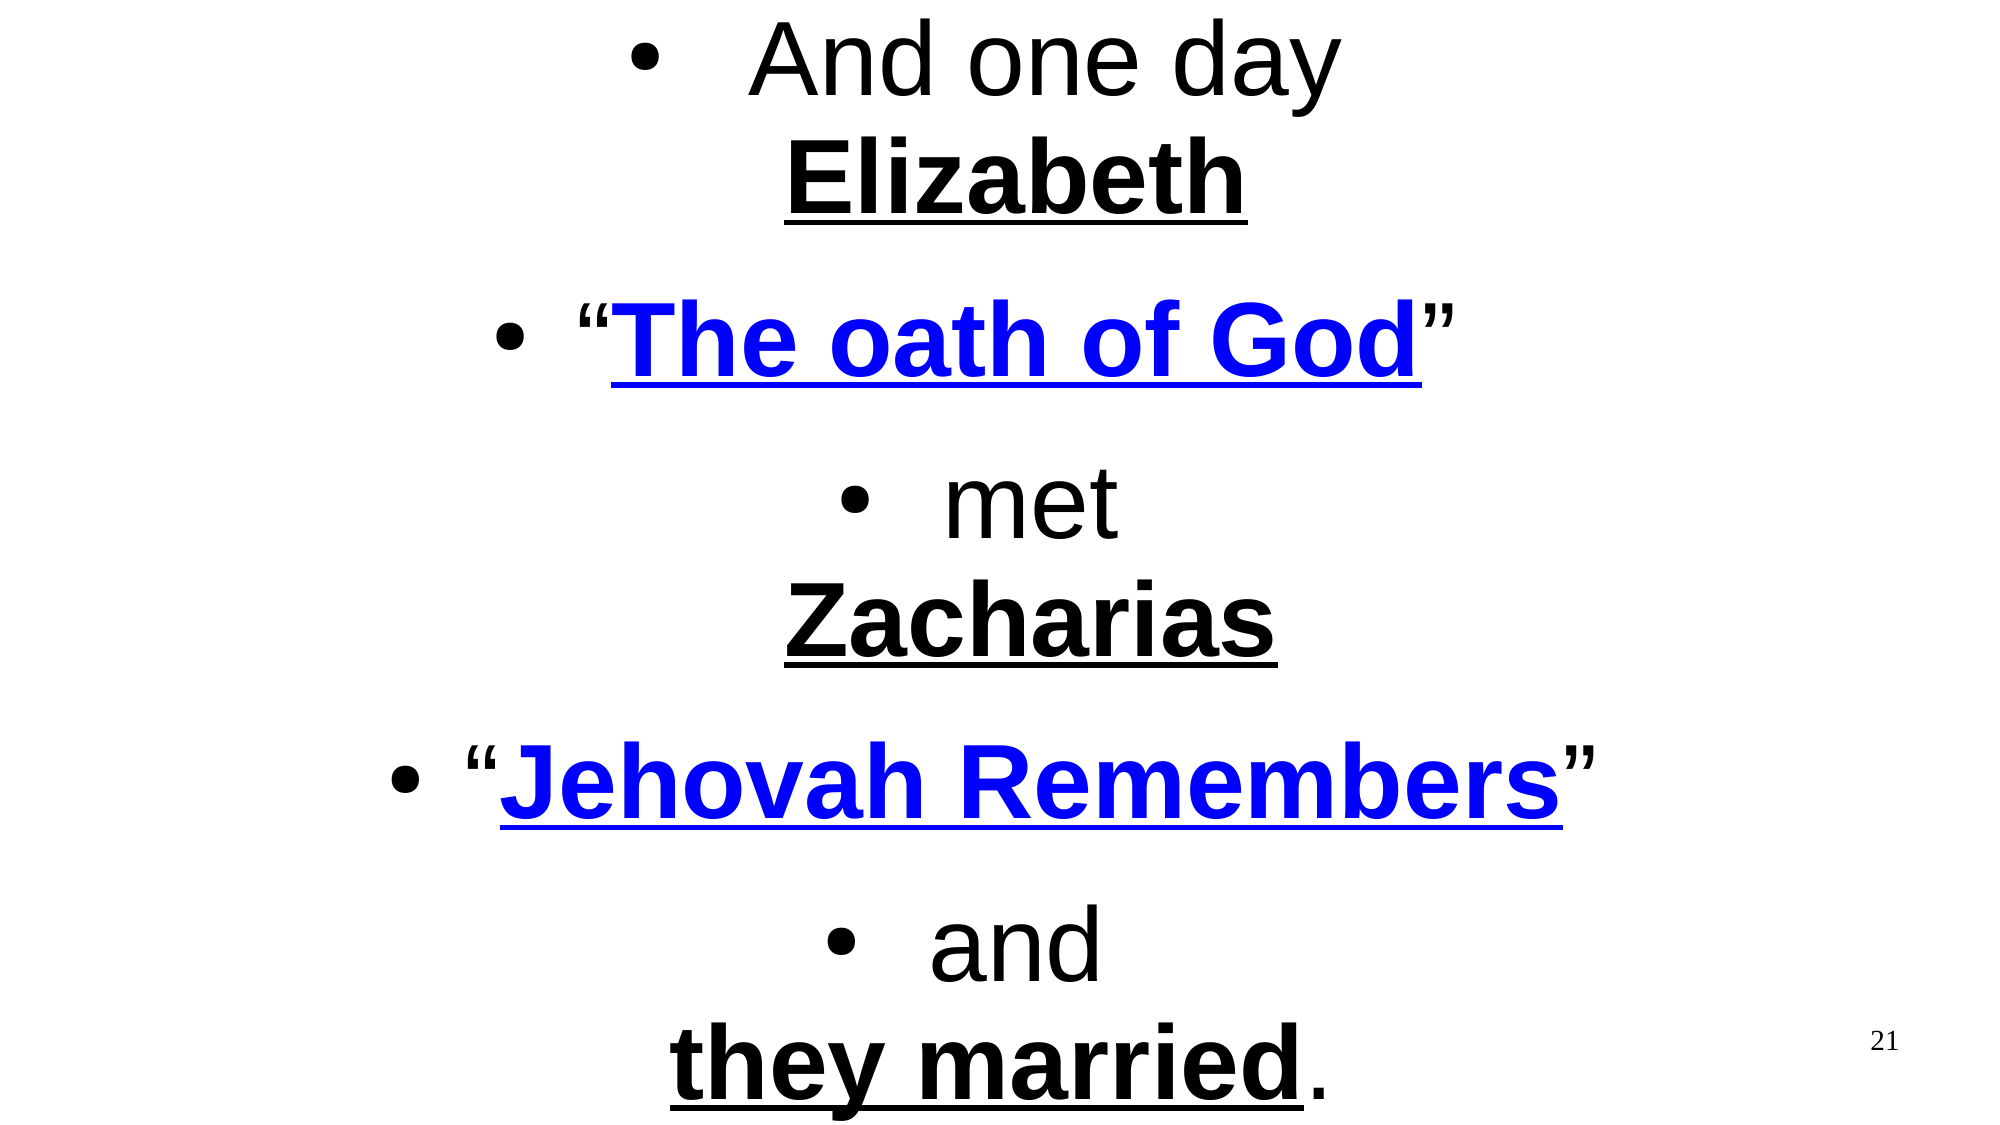

# And one day Elizabeth
“The oath of God”
met
Zacharias
“Jehovah Remembers”
and
they married.
21